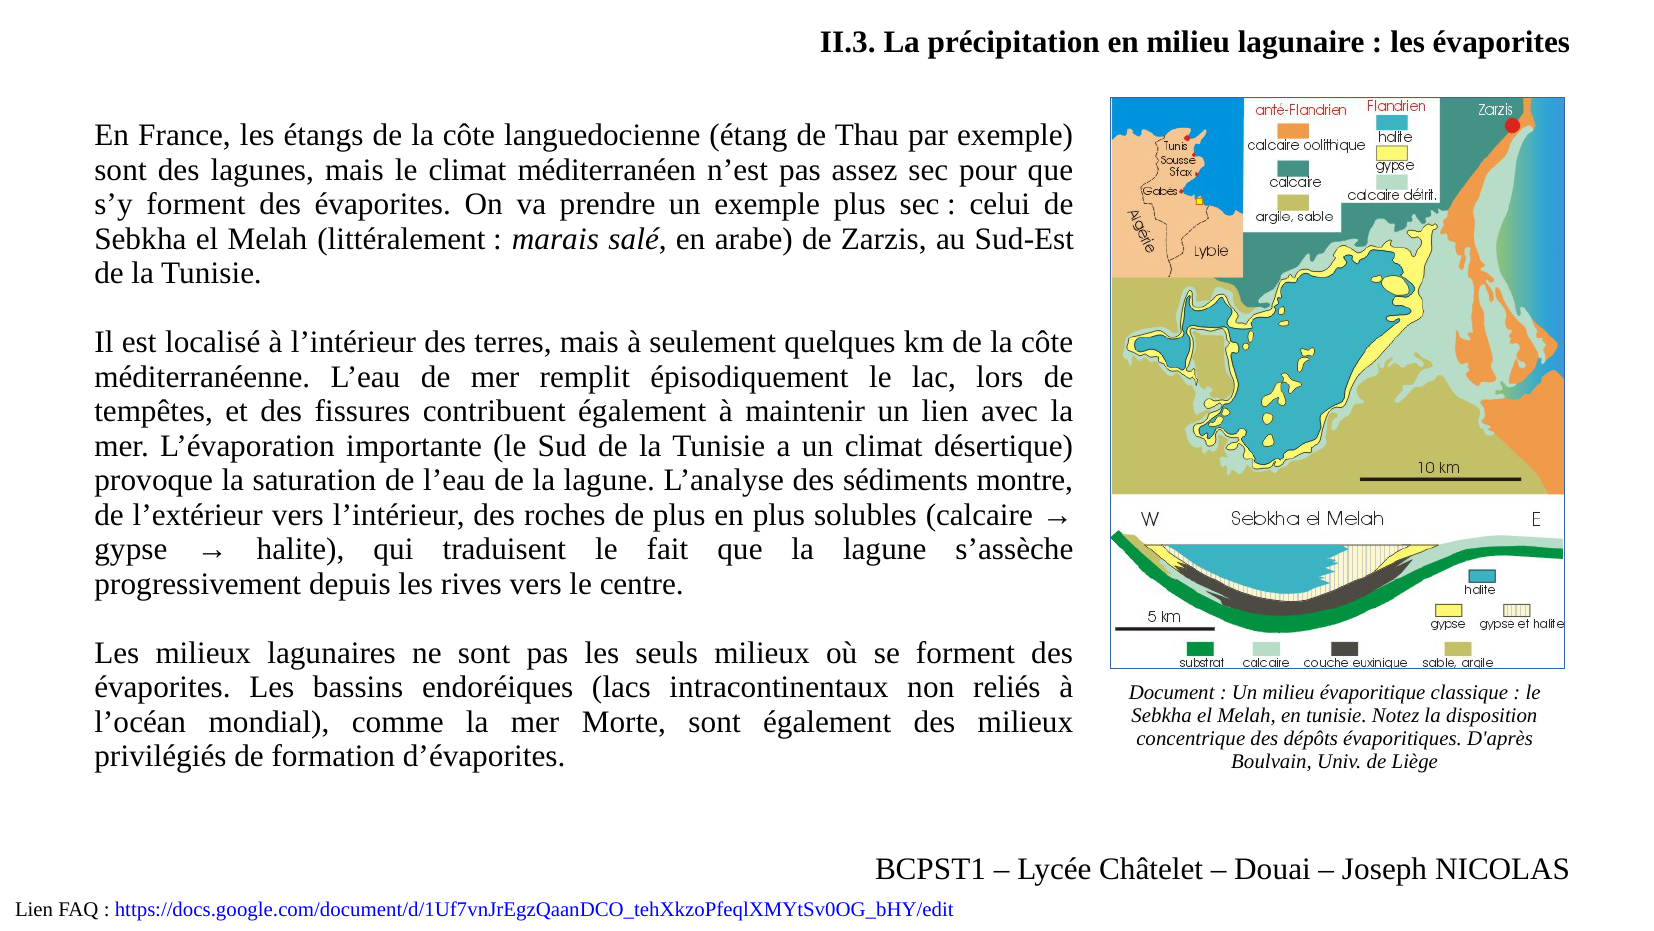

II.3. La précipitation en milieu lagunaire : les évaporites
En France, les étangs de la côte languedocienne (étang de Thau par exemple) sont des lagunes, mais le climat méditerranéen n’est pas assez sec pour que s’y forment des évaporites. On va prendre un exemple plus sec : celui de Sebkha el Melah (littéralement : marais salé, en arabe) de Zarzis, au Sud-Est de la Tunisie.
Il est localisé à l’intérieur des terres, mais à seulement quelques km de la côte méditerranéenne. L’eau de mer remplit épisodiquement le lac, lors de tempêtes, et des fissures contribuent également à maintenir un lien avec la mer. L’évaporation importante (le Sud de la Tunisie a un climat désertique) provoque la saturation de l’eau de la lagune. L’analyse des sédiments montre, de l’extérieur vers l’intérieur, des roches de plus en plus solubles (calcaire → gypse → halite), qui traduisent le fait que la lagune s’assèche progressivement depuis les rives vers le centre.
Les milieux lagunaires ne sont pas les seuls milieux où se forment des évaporites. Les bassins endoréiques (lacs intracontinentaux non reliés à l’océan mondial), comme la mer Morte, sont également des milieux privilégiés de formation d’évaporites.
Document : Un milieu évaporitique classique : le Sebkha el Melah, en tunisie. Notez la disposition concentrique des dépôts évaporitiques. D'après Boulvain, Univ. de Liège
BCPST1 – Lycée Châtelet – Douai – Joseph NICOLAS
Lien FAQ : https://docs.google.com/document/d/1Uf7vnJrEgzQaanDCO_tehXkzoPfeqlXMYtSv0OG_bHY/edit